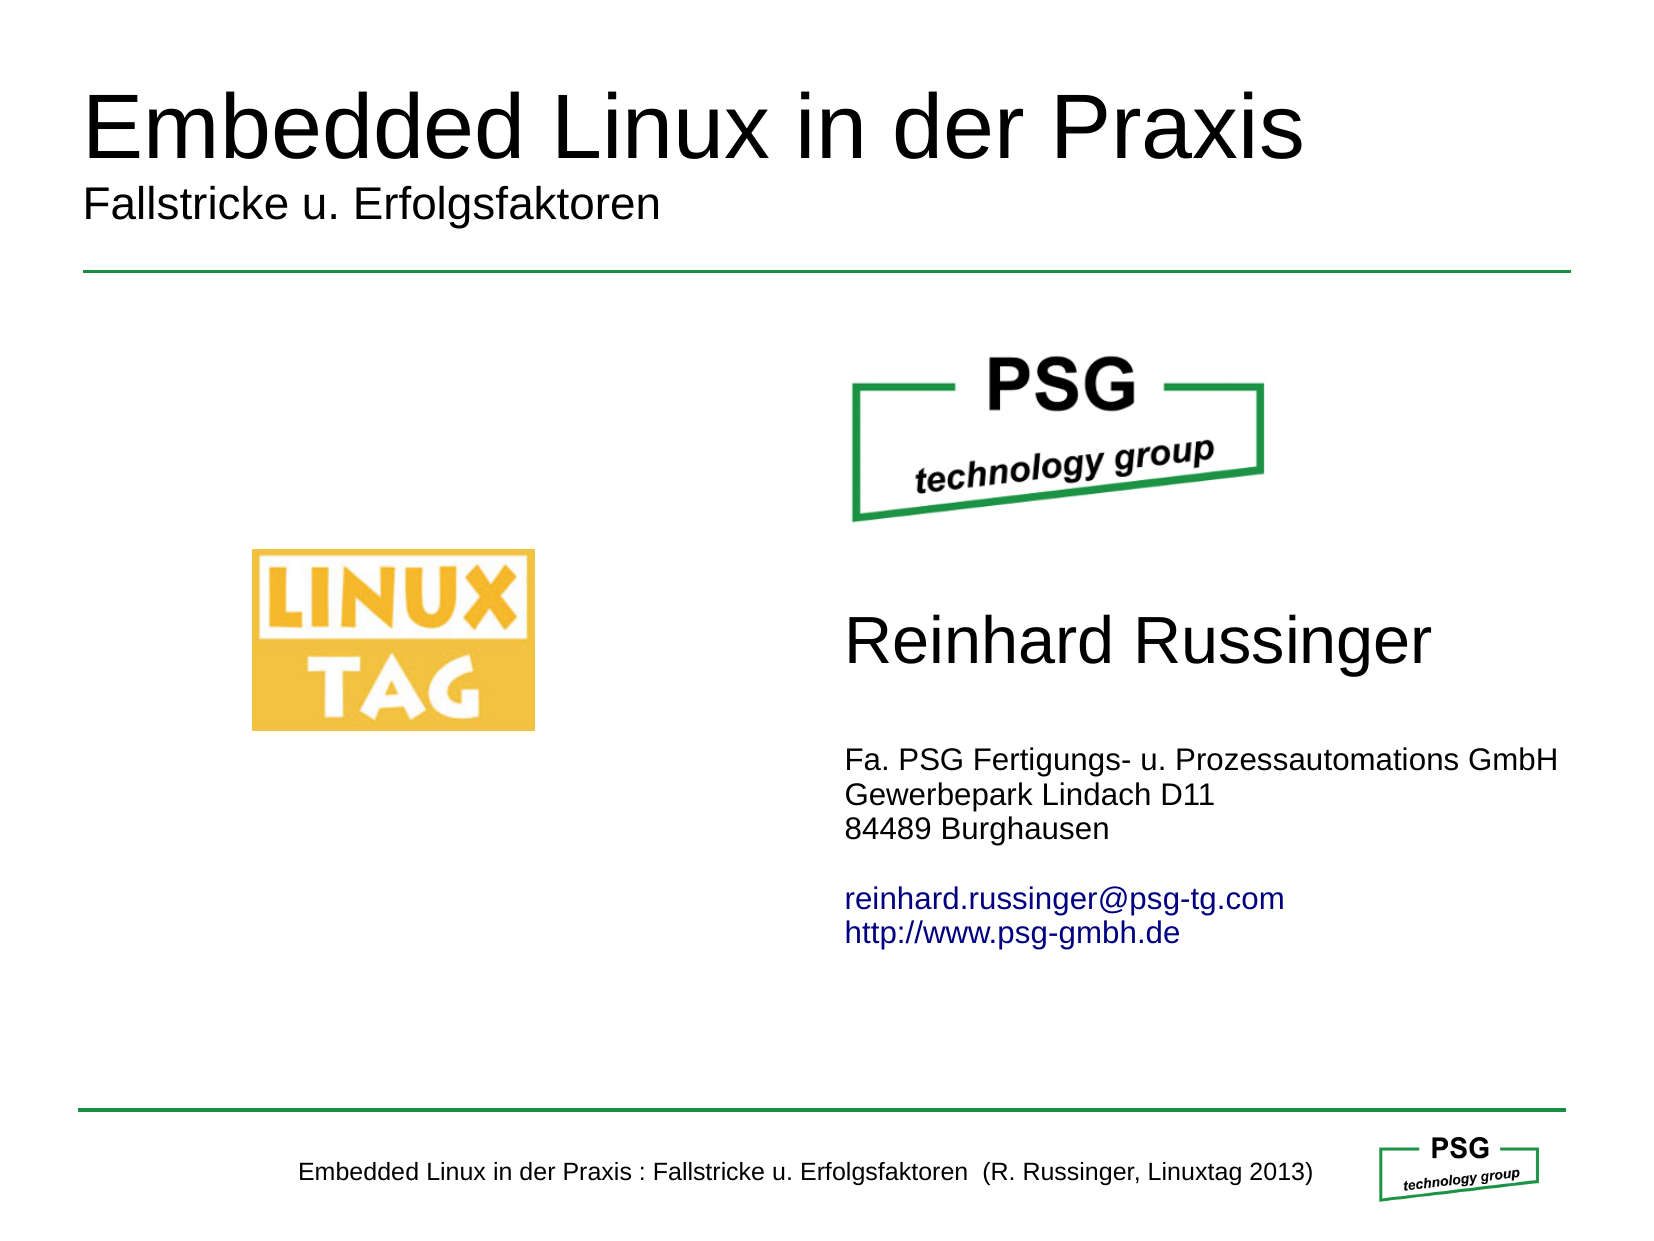

# Embedded Linux in der Praxis Fallstricke u. Erfolgsfaktoren
Reinhard Russinger
Fa. PSG Fertigungs- u. Prozessautomations GmbH
Gewerbepark Lindach D11
84489 Burghausen
reinhard.russinger@psg-tg.com
http://www.psg-gmbh.de